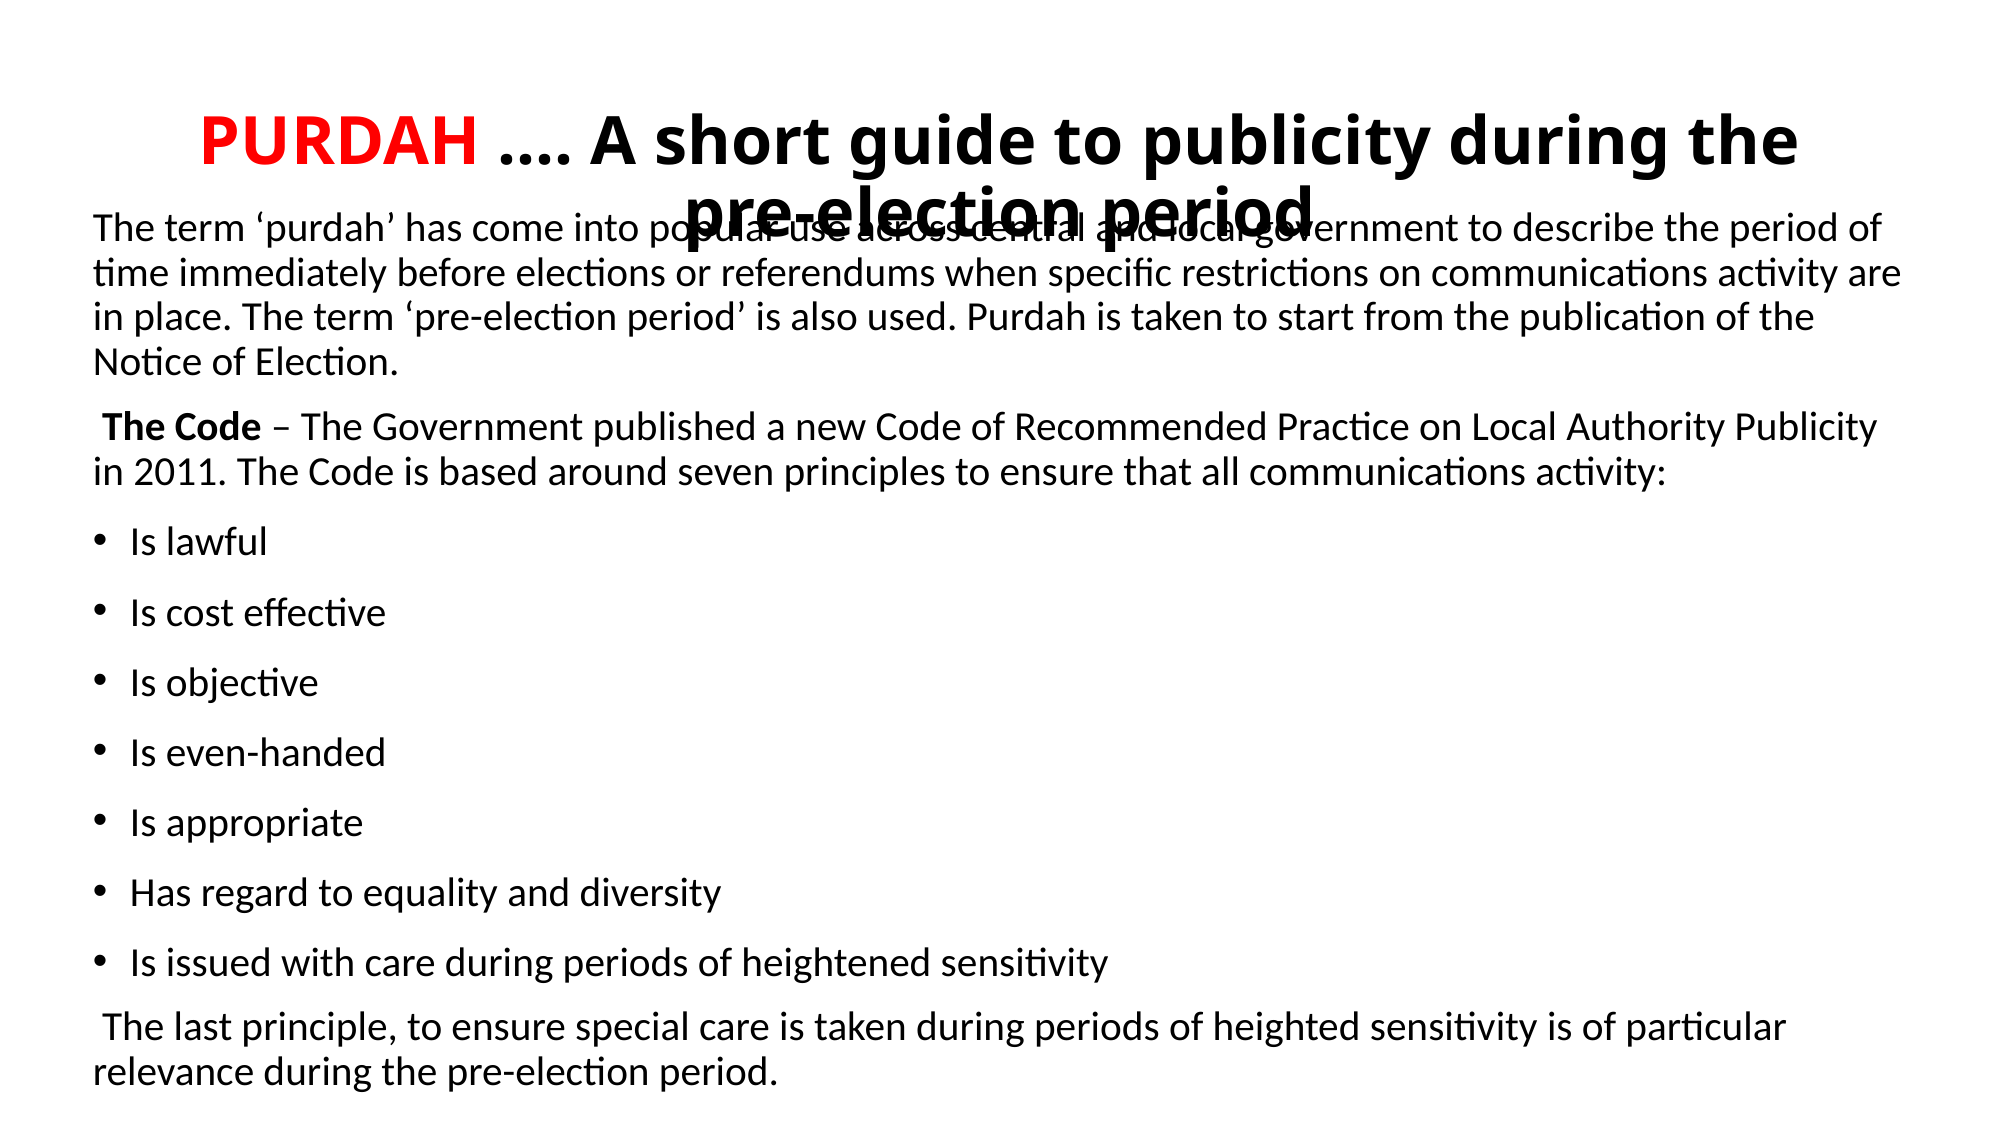

# PURDAH …. A short guide to publicity during the pre-election period
The term ‘purdah’ has come into popular use across central and local government to describe the period of time immediately before elections or referendums when specific restrictions on communications activity are in place. The term ‘pre-election period’ is also used. Purdah is taken to start from the publication of the Notice of Election.
 The Code – The Government published a new Code of Recommended Practice on Local Authority Publicity in 2011. The Code is based around seven principles to ensure that all communications activity:
Is lawful
Is cost effective
Is objective
Is even-handed
Is appropriate
Has regard to equality and diversity
Is issued with care during periods of heightened sensitivity
 The last principle, to ensure special care is taken during periods of heighted sensitivity is of particular relevance during the pre-election period.